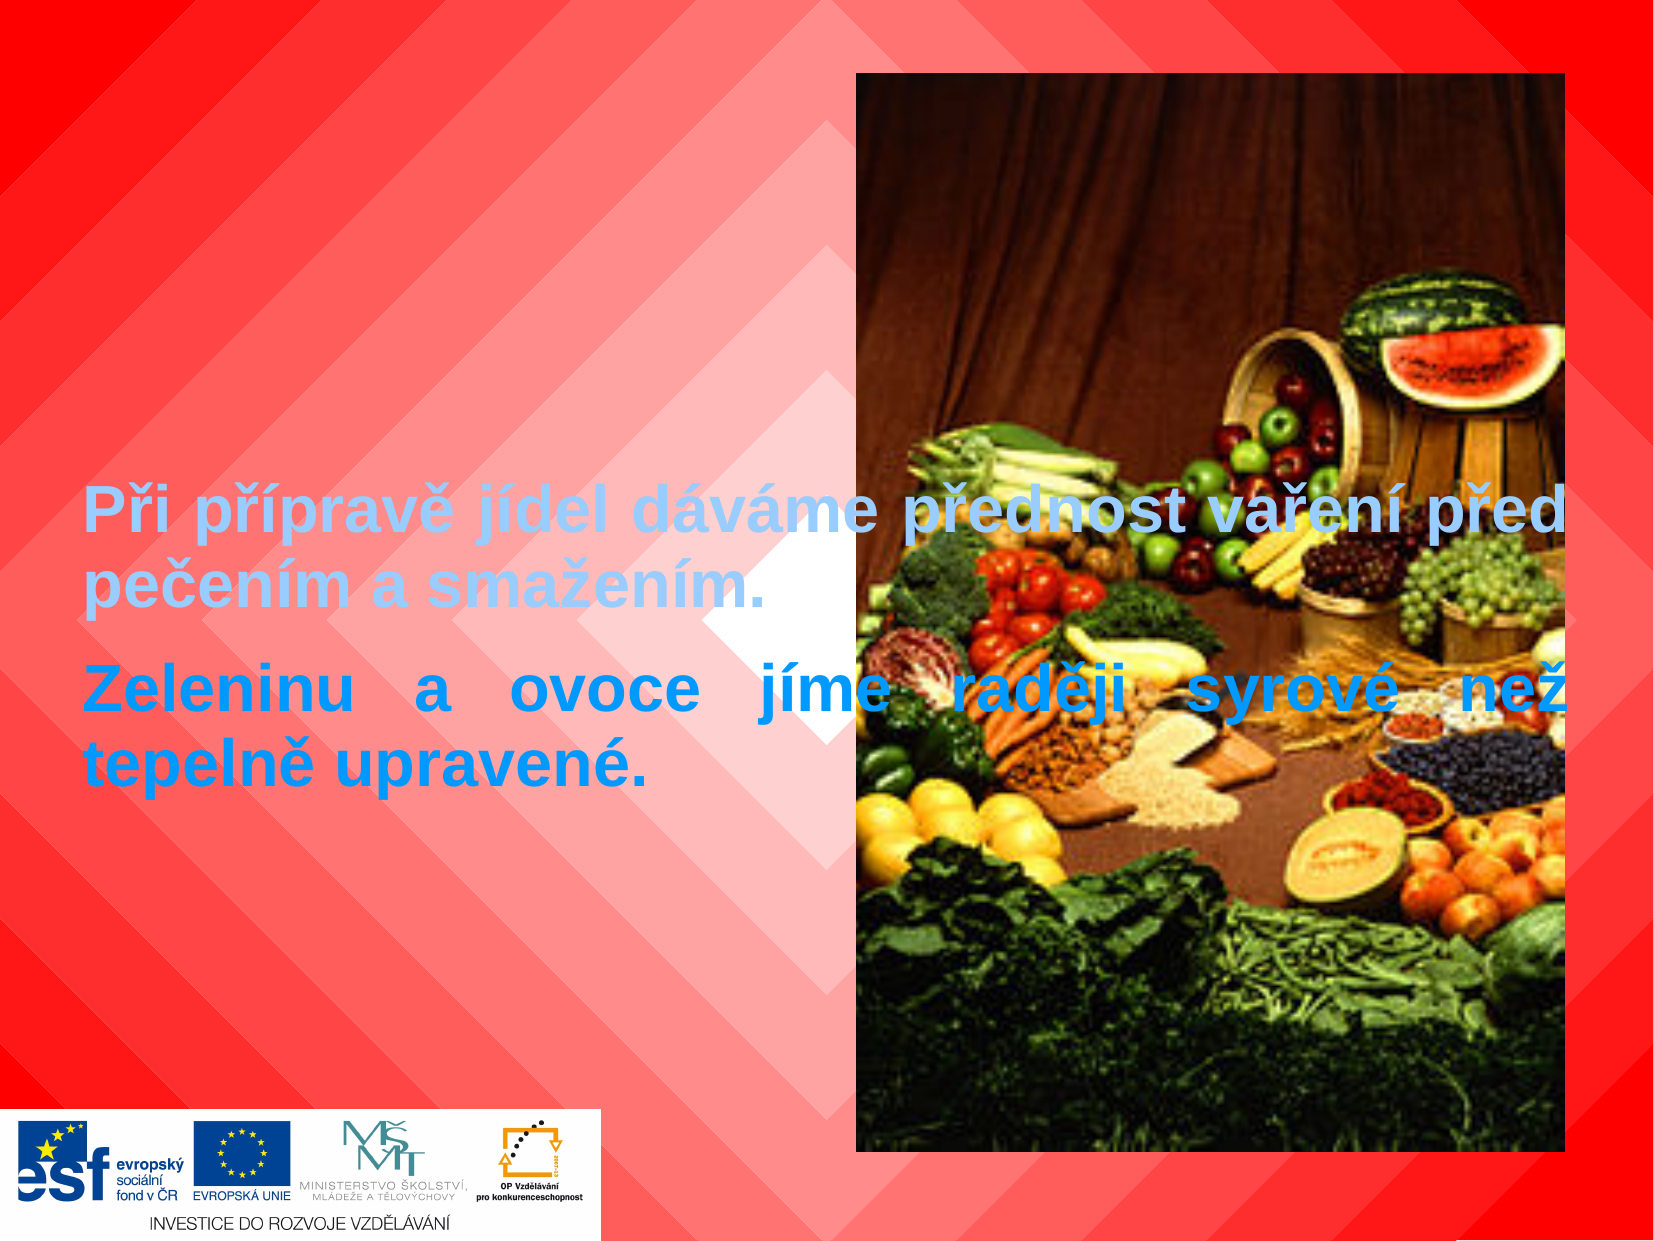

# Při přípravě jídel dáváme přednost vaření před pečením a smažením.
Zeleninu a ovoce jíme raději syrové než tepelně upravené.